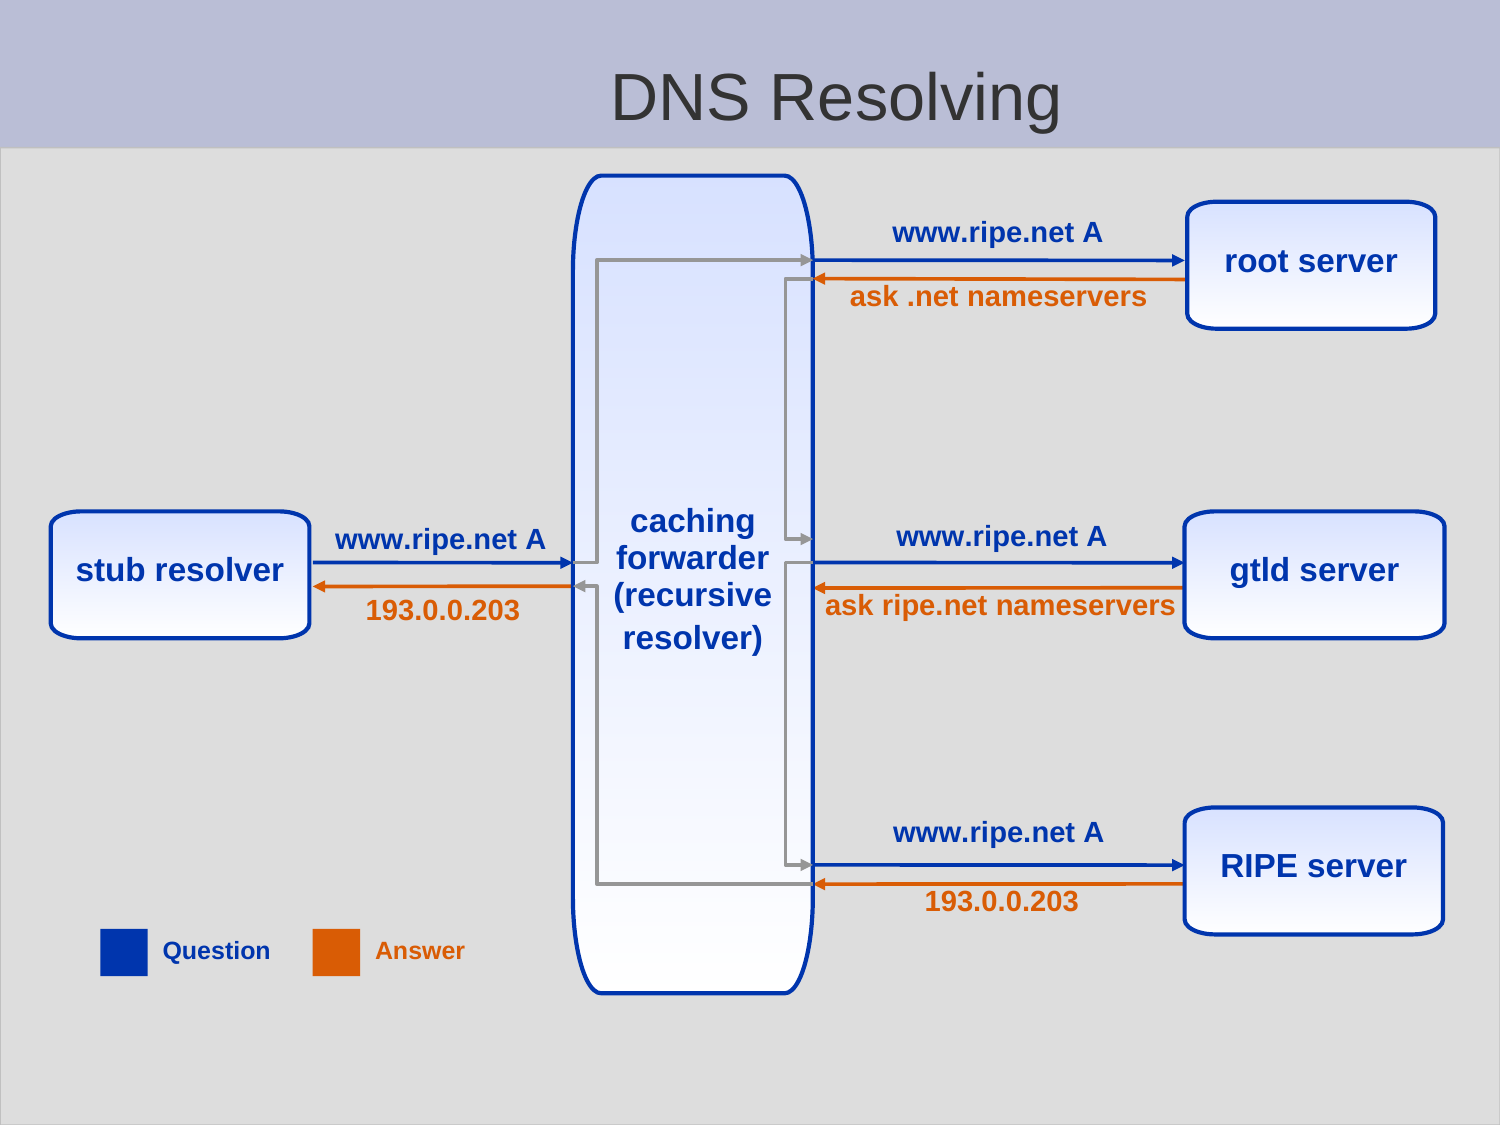

# DNS Resolving
caching forwarder (recursive resolver)‏
root server
www.ripe.net A
ask .net nameservers
stub resolver
gtld server
www.ripe.net A
www.ripe.net A
ask ripe.net nameservers
193.0.0.203
RIPE server
www.ripe.net A
193.0.0.203
Question
Answer